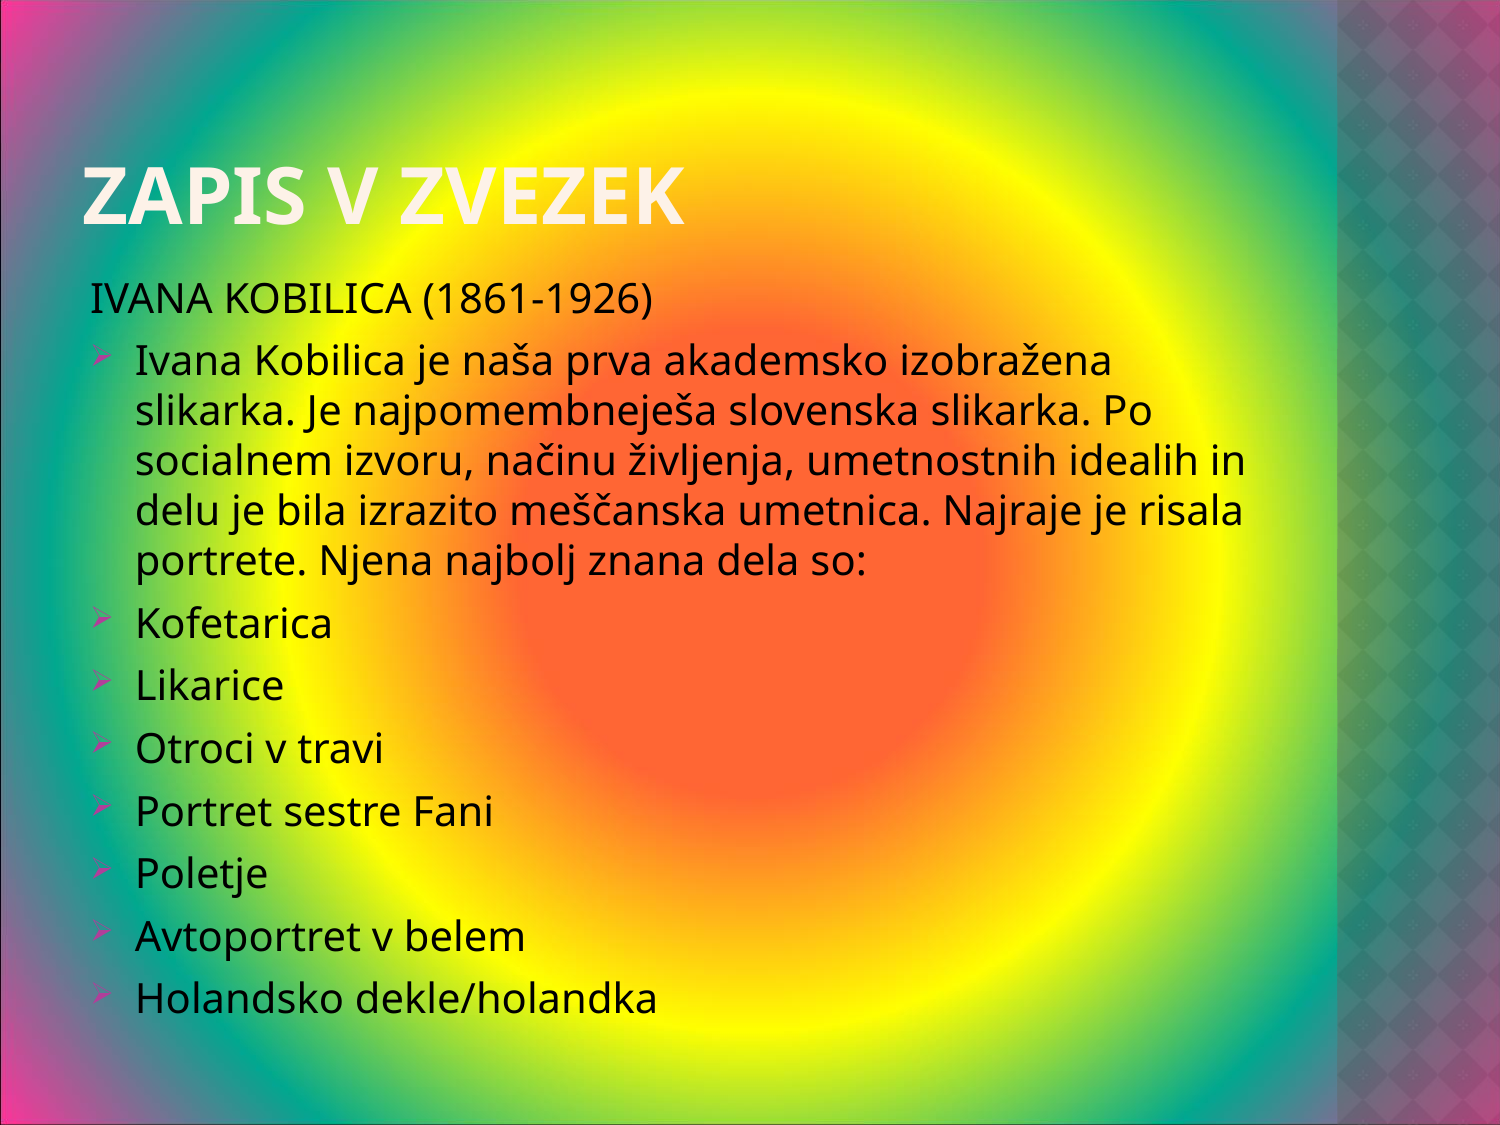

# ZAPIS V ZVEZEK
IVANA KOBILICA (1861-1926)
Ivana Kobilica je naša prva akademsko izobražena slikarka. Je najpomembneješa slovenska slikarka. Po socialnem izvoru, načinu življenja, umetnostnih idealih in delu je bila izrazito meščanska umetnica. Najraje je risala portrete. Njena najbolj znana dela so:
Kofetarica
Likarice
Otroci v travi
Portret sestre Fani
Poletje
Avtoportret v belem
Holandsko dekle/holandka